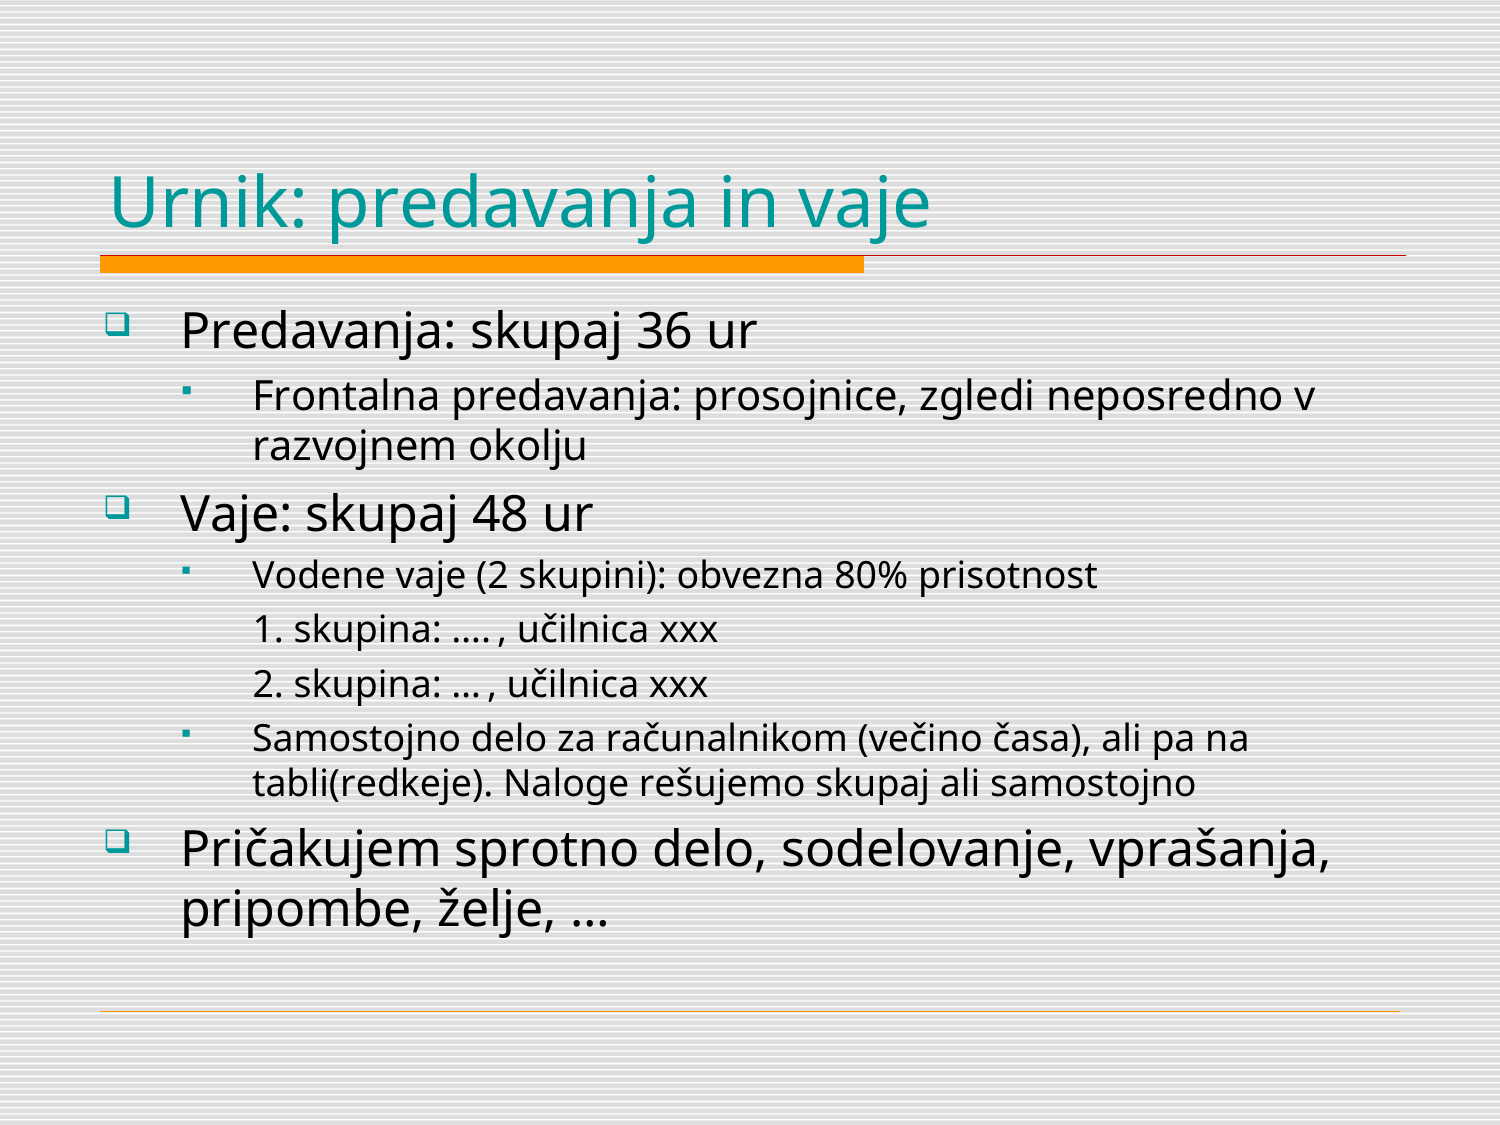

# Urnik: predavanja in vaje
Predavanja: skupaj 36 ur
Frontalna predavanja: prosojnice, zgledi neposredno v razvojnem okolju
Vaje: skupaj 48 ur
Vodene vaje (2 skupini): obvezna 80% prisotnost
1. skupina: …. , učilnica xxx
2. skupina: … , učilnica xxx
Samostojno delo za računalnikom (večino časa), ali pa na tabli(redkeje). Naloge rešujemo skupaj ali samostojno
Pričakujem sprotno delo, sodelovanje, vprašanja, pripombe, želje, …